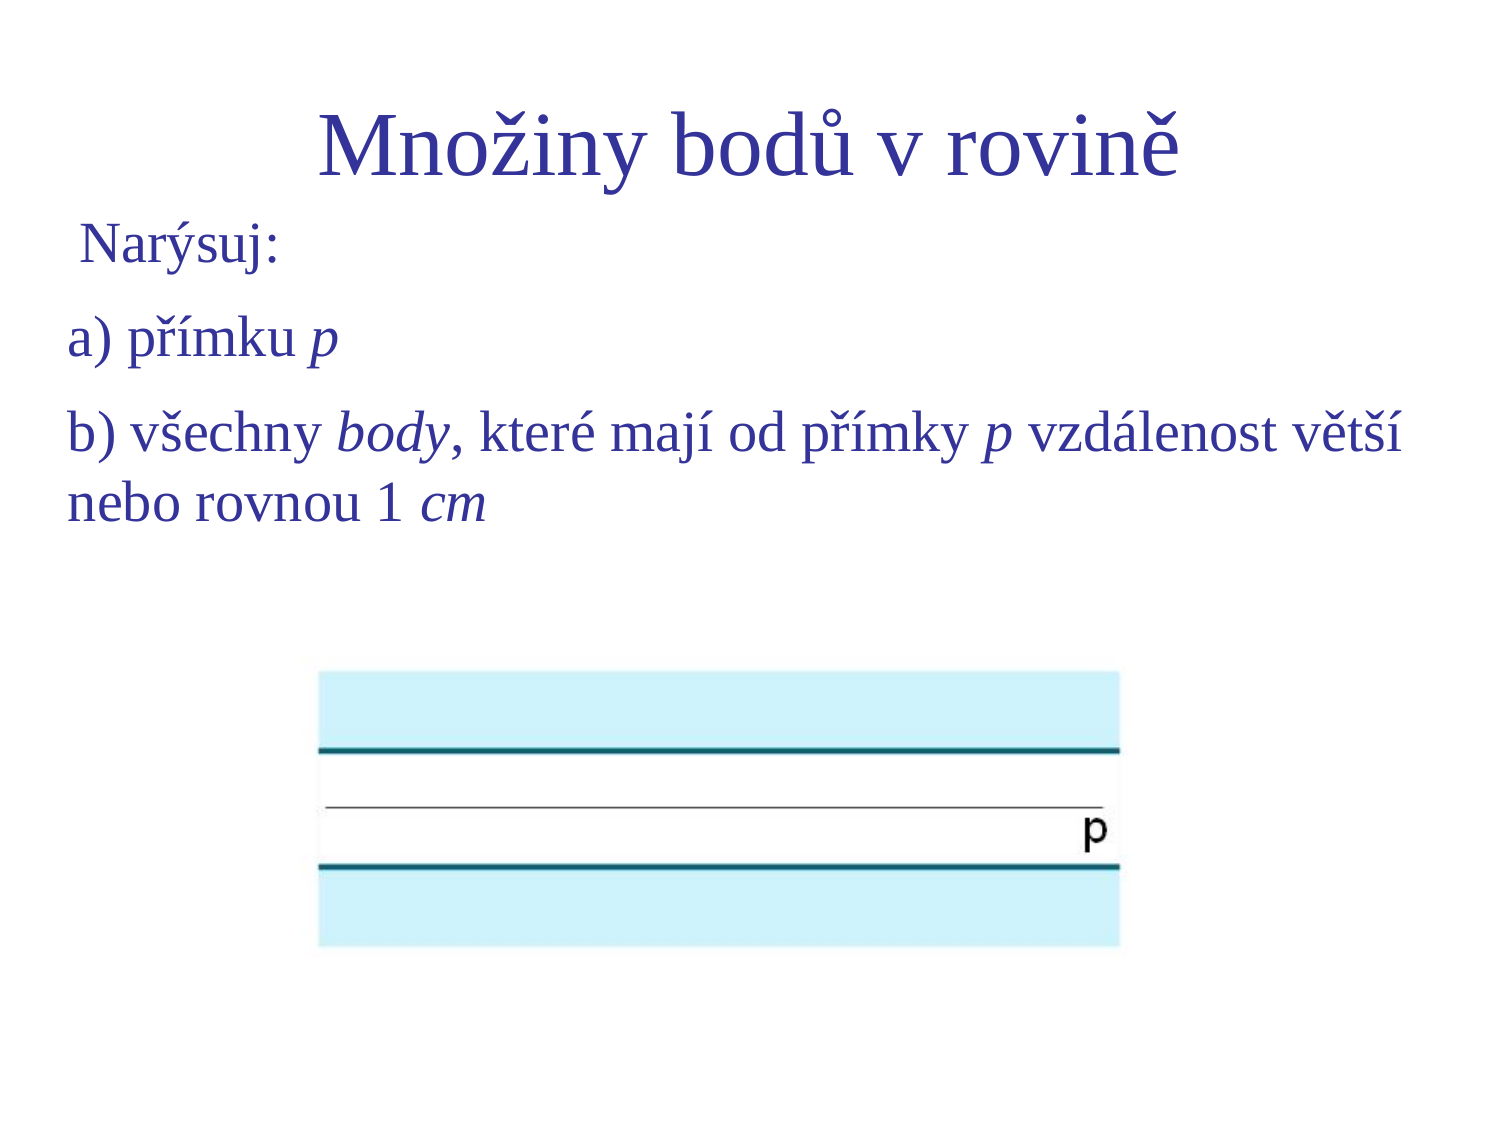

# Množiny bodů v rovině
Narýsuj:
a) přímku p
b) všechny body, které mají od přímky p vzdálenost větší nebo rovnou 1 cm